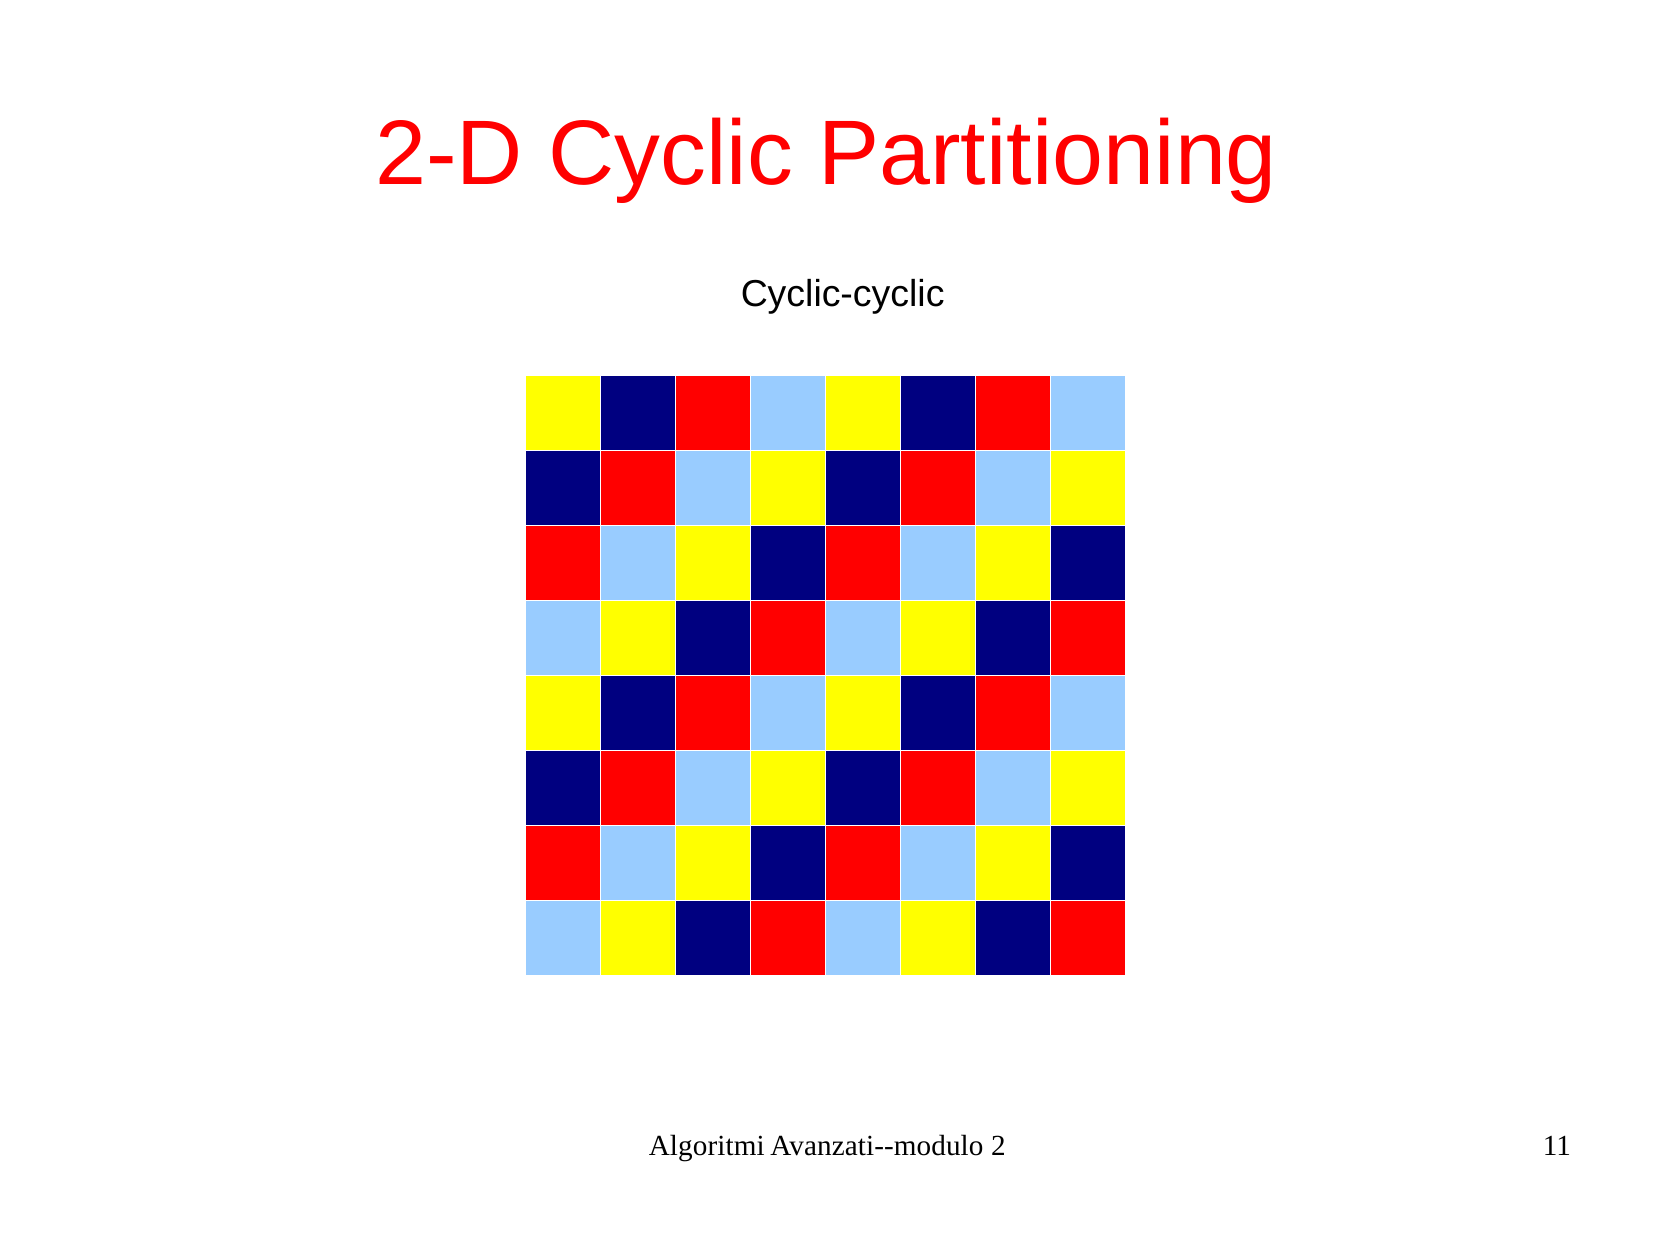

# 2-D Cyclic Partitioning
Cyclic-cyclic
Algoritmi Avanzati--modulo 2
11